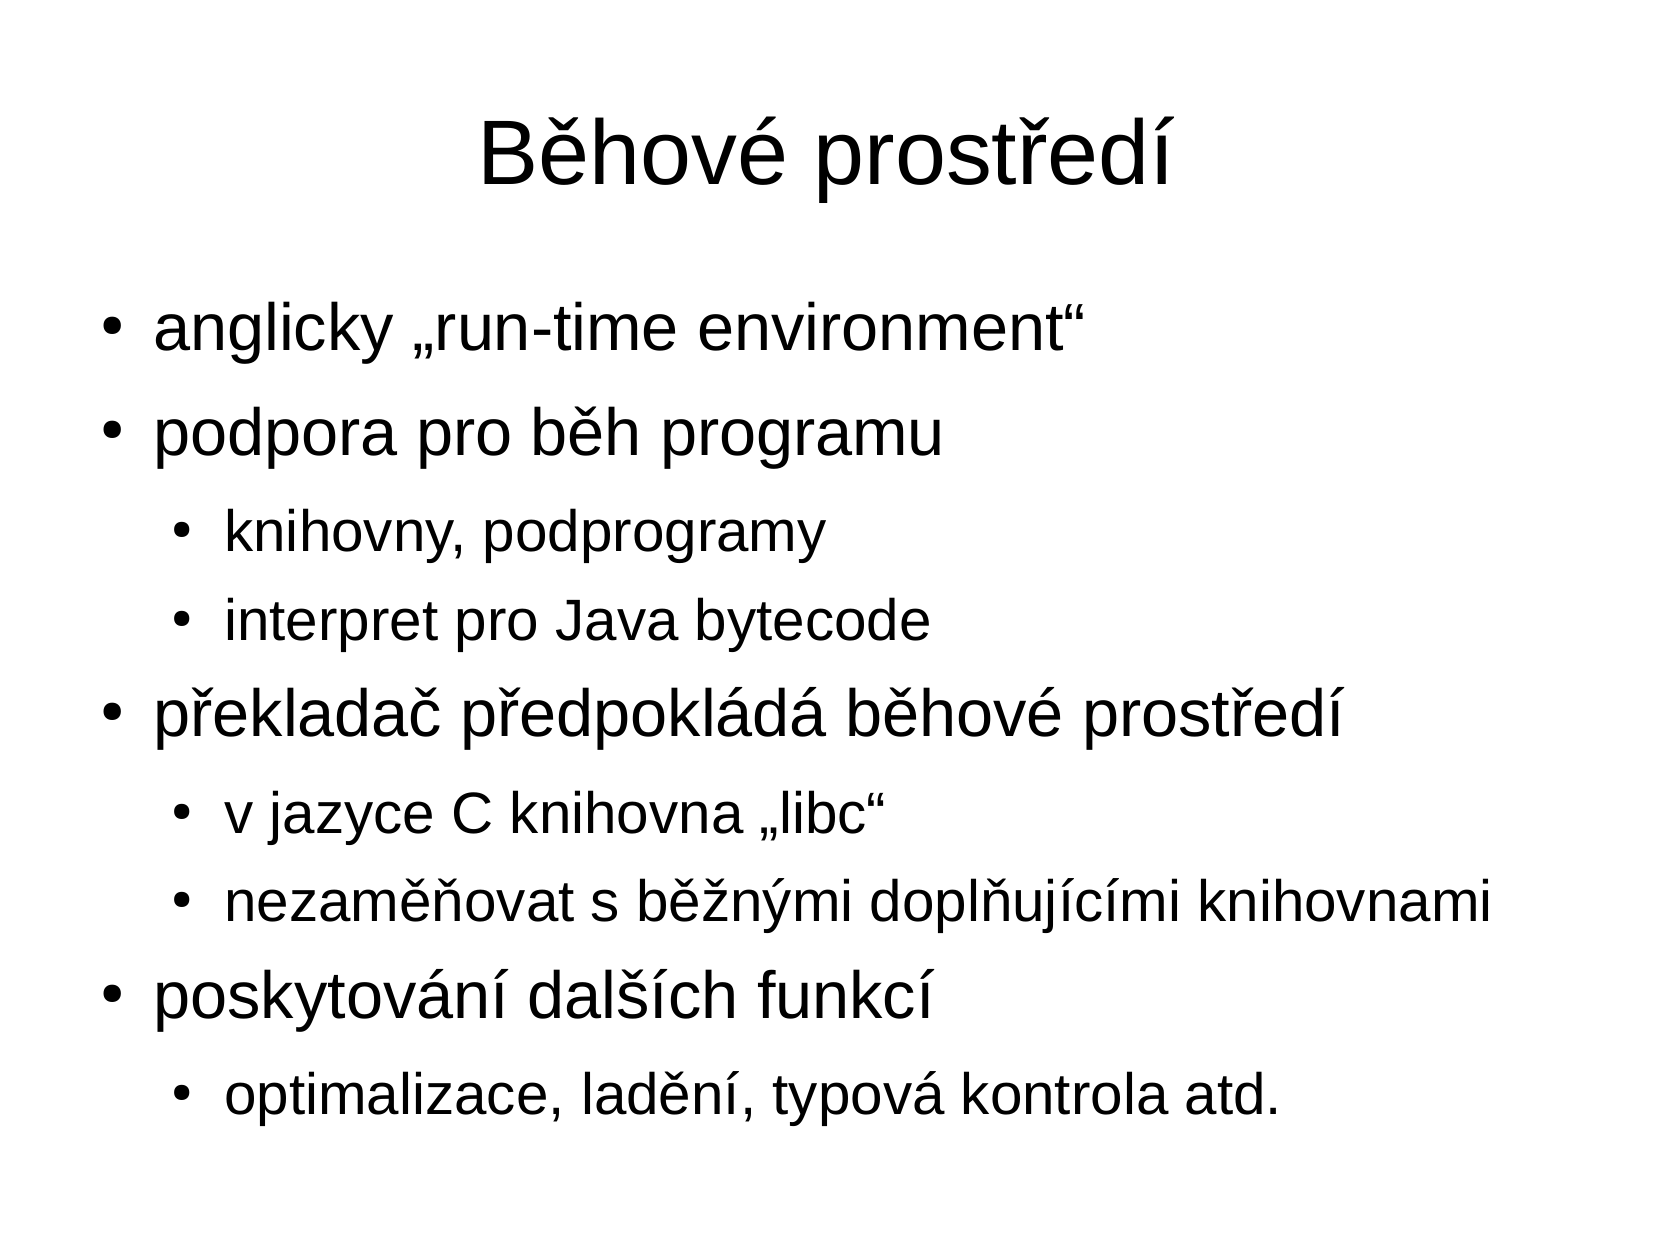

# Běhové prostředí
anglicky „run-time environment“
podpora pro běh programu
knihovny, podprogramy
interpret pro Java bytecode
překladač předpokládá běhové prostředí
v jazyce C knihovna „libc“
nezaměňovat s běžnými doplňujícími knihovnami
poskytování dalších funkcí
optimalizace, ladění, typová kontrola atd.